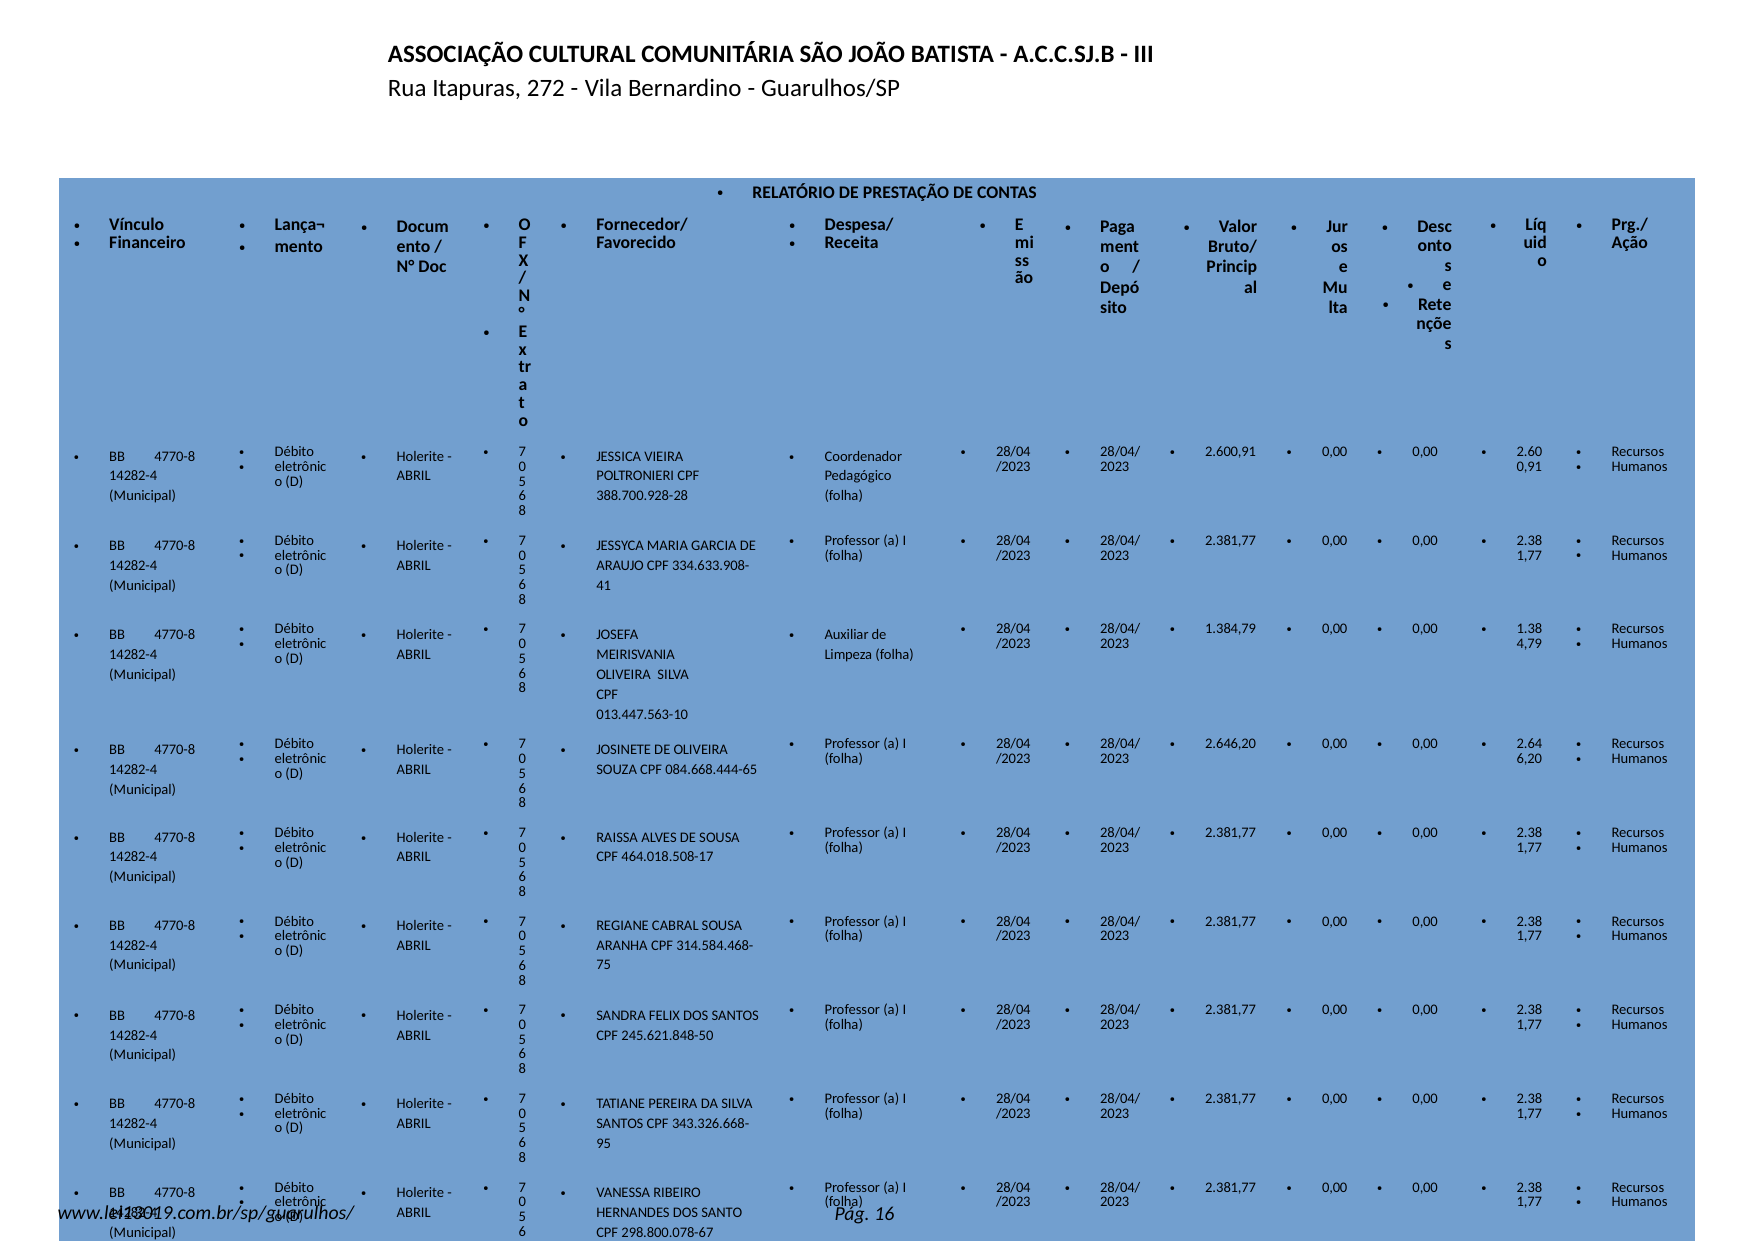

ASSOCIAÇÃO CULTURAL COMUNITÁRIA SÃO JOÃO BATISTA - A.C.C.SJ.B - III
Rua Itapuras, 272 - Vila Bernardino - Guarulhos/SP
| RELATÓRIO DE PRESTAÇÃO DE CONTAS | | | | | | | | | | | | |
| --- | --- | --- | --- | --- | --- | --- | --- | --- | --- | --- | --- | --- |
| Vínculo Financeiro | Lança¬ mento | Documento / N° Doc | OFX/N° Extrato | Fornecedor/ Favorecido | Despesa/ Receita | Emissão | Pagamento / Depósito | Valor Bruto/ Principal | Juros e Multa | Descontos e Retenções | Líquido | Prg./Ação |
| BB 4770-8 14282-4 (Municipal) | Débito eletrônico (D) | Holerite -ABRIL | 70568 | JESSICA VIEIRA POLTRONIERI CPF 388.700.928-28 | Coordenador Pedagógico (folha) | 28/04/2023 | 28/04/2023 | 2.600,91 | 0,00 | 0,00 | 2.600,91 | Recursos Humanos |
| BB 4770-8 14282-4 (Municipal) | Débito eletrônico (D) | Holerite -ABRIL | 70568 | JESSYCA MARIA GARCIA DE ARAUJO CPF 334.633.908-41 | Professor (a) I (folha) | 28/04/2023 | 28/04/2023 | 2.381,77 | 0,00 | 0,00 | 2.381,77 | Recursos Humanos |
| BB 4770-8 14282-4 (Municipal) | Débito eletrônico (D) | Holerite -ABRIL | 70568 | JOSEFA MEIRISVANIA OLIVEIRA SILVA CPF 013.447.563-10 | Auxiliar de Limpeza (folha) | 28/04/2023 | 28/04/2023 | 1.384,79 | 0,00 | 0,00 | 1.384,79 | Recursos Humanos |
| BB 4770-8 14282-4 (Municipal) | Débito eletrônico (D) | Holerite -ABRIL | 70568 | JOSINETE DE OLIVEIRA SOUZA CPF 084.668.444-65 | Professor (a) I (folha) | 28/04/2023 | 28/04/2023 | 2.646,20 | 0,00 | 0,00 | 2.646,20 | Recursos Humanos |
| BB 4770-8 14282-4 (Municipal) | Débito eletrônico (D) | Holerite -ABRIL | 70568 | RAISSA ALVES DE SOUSA CPF 464.018.508-17 | Professor (a) I (folha) | 28/04/2023 | 28/04/2023 | 2.381,77 | 0,00 | 0,00 | 2.381,77 | Recursos Humanos |
| BB 4770-8 14282-4 (Municipal) | Débito eletrônico (D) | Holerite -ABRIL | 70568 | REGIANE CABRAL SOUSA ARANHA CPF 314.584.468-75 | Professor (a) I (folha) | 28/04/2023 | 28/04/2023 | 2.381,77 | 0,00 | 0,00 | 2.381,77 | Recursos Humanos |
| BB 4770-8 14282-4 (Municipal) | Débito eletrônico (D) | Holerite -ABRIL | 70568 | SANDRA FELIX DOS SANTOS CPF 245.621.848-50 | Professor (a) I (folha) | 28/04/2023 | 28/04/2023 | 2.381,77 | 0,00 | 0,00 | 2.381,77 | Recursos Humanos |
| BB 4770-8 14282-4 (Municipal) | Débito eletrônico (D) | Holerite -ABRIL | 70568 | TATIANE PEREIRA DA SILVA SANTOS CPF 343.326.668-95 | Professor (a) I (folha) | 28/04/2023 | 28/04/2023 | 2.381,77 | 0,00 | 0,00 | 2.381,77 | Recursos Humanos |
| BB 4770-8 14282-4 (Municipal) | Débito eletrônico (D) | Holerite -ABRIL | 70568 | VANESSA RIBEIRO HERNANDES DOS SANTO CPF 298.800.078-67 | Professor (a) I (folha) | 28/04/2023 | 28/04/2023 | 2.381,77 | 0,00 | 0,00 | 2.381,77 | Recursos Humanos |
| BB 4770-8 14282-4 (Municipal) | Débito eletrônico (D) | Holerite -ABRIL | 70568 | VANIA DA SILVA SANTOS TENORIO CPF 336.608.458-84 | Professor (a) I (folha) | 28/04/2023 | 28/04/2023 | 2.381,77 | 0,00 | 0,00 | 2.381,77 | Recursos Humanos |
| BB 4770-8 14282-4 (Municipal) | Débito eletrônico (D) | Holerite -ABRIL | 70568 | VERONICA SABINO FEITOSA CPF 346.500.288-17 | Professor (a) I (folha) | 28/04/2023 | 28/04/2023 | 2.381,77 | 0,00 | 0,00 | 2.381,77 | Recursos Humanos |
| BB 4770-8 14282-4 (Municipal) | Débito eletrônico (D) | Recibo Férias -ABRIL | 40119 | TATIANE PEREIRA DA SILVA SANTOS CPF 343.326.668-95 | Férias Pecúnia e 1/3 Férias (folha) | 03/04/2023 | 28/04/2023 | 3.125,79 | 0,00 | 0,00 | 3.125,79 | Poupança |
| BB 4770-8 14282-4 (Municipal) | Débito eletrônico (D) | Nota fiscal de serviços -2775 | 42801 | TALENT ASSESSORIA CONTABIL LTDA CNPJ 10.985.260/0001-17 | Assessoria Contábil Jurídica PJ | 25/04/2023 | 28/04/2023 | 2.202,00 | 0,00 | 0,00 | 2.202,00 | Custos Indiretos |
| BB 4770-8 14282-4 (Municipal) | Repasse(C) | - REPASSE 1° QUADRIMESTR E | 108070 | Prefeitura de Guarulhos CNPJ 46.319.000/0001-50 | | 05/04/2023 | 05/04/2023 | 1.044,00 | 0,00 | 0,00 | 1.044,00 | Locação |
www.lei13019.com.br/sp/guarulhos/
Pág. 16